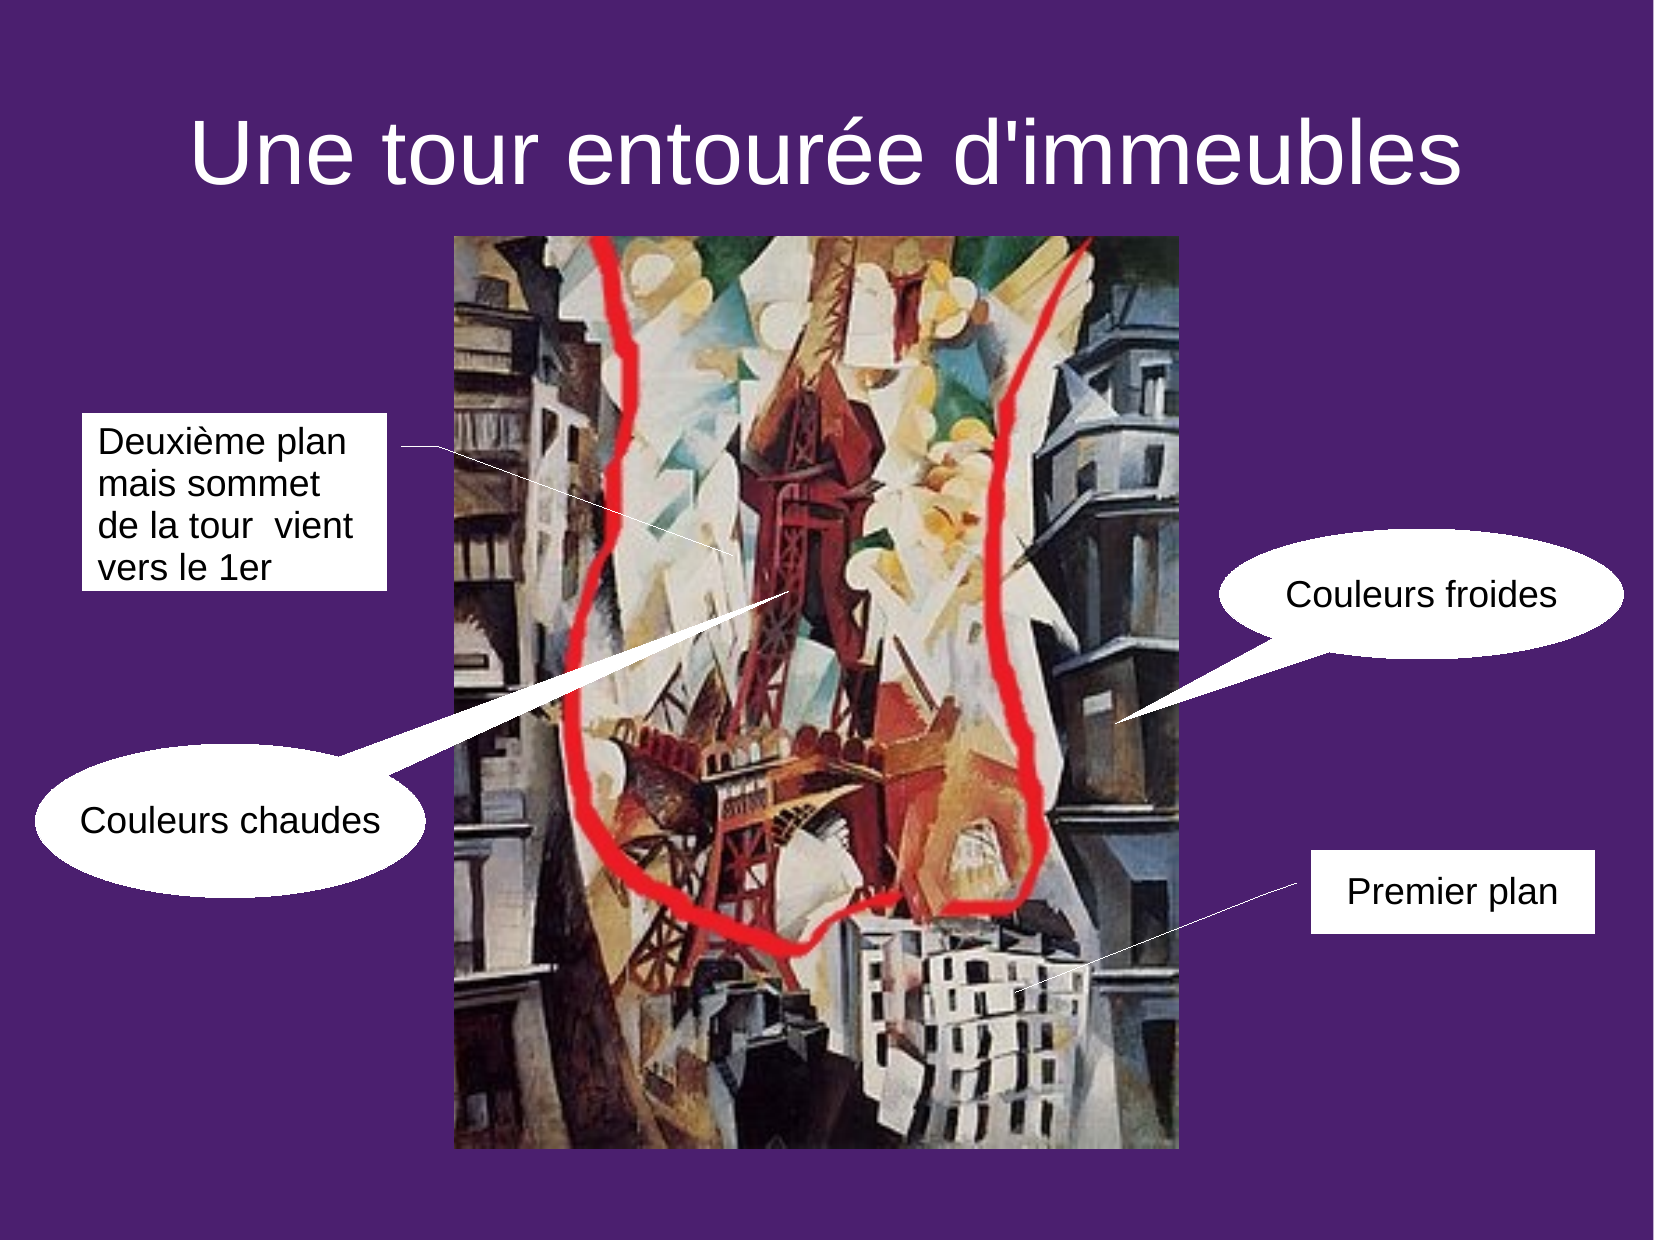

# Une tour entourée d'immeubles
Deuxième plan mais sommet de la tour vient vers le 1er
Couleurs froides
Couleurs chaudes
Premier plan